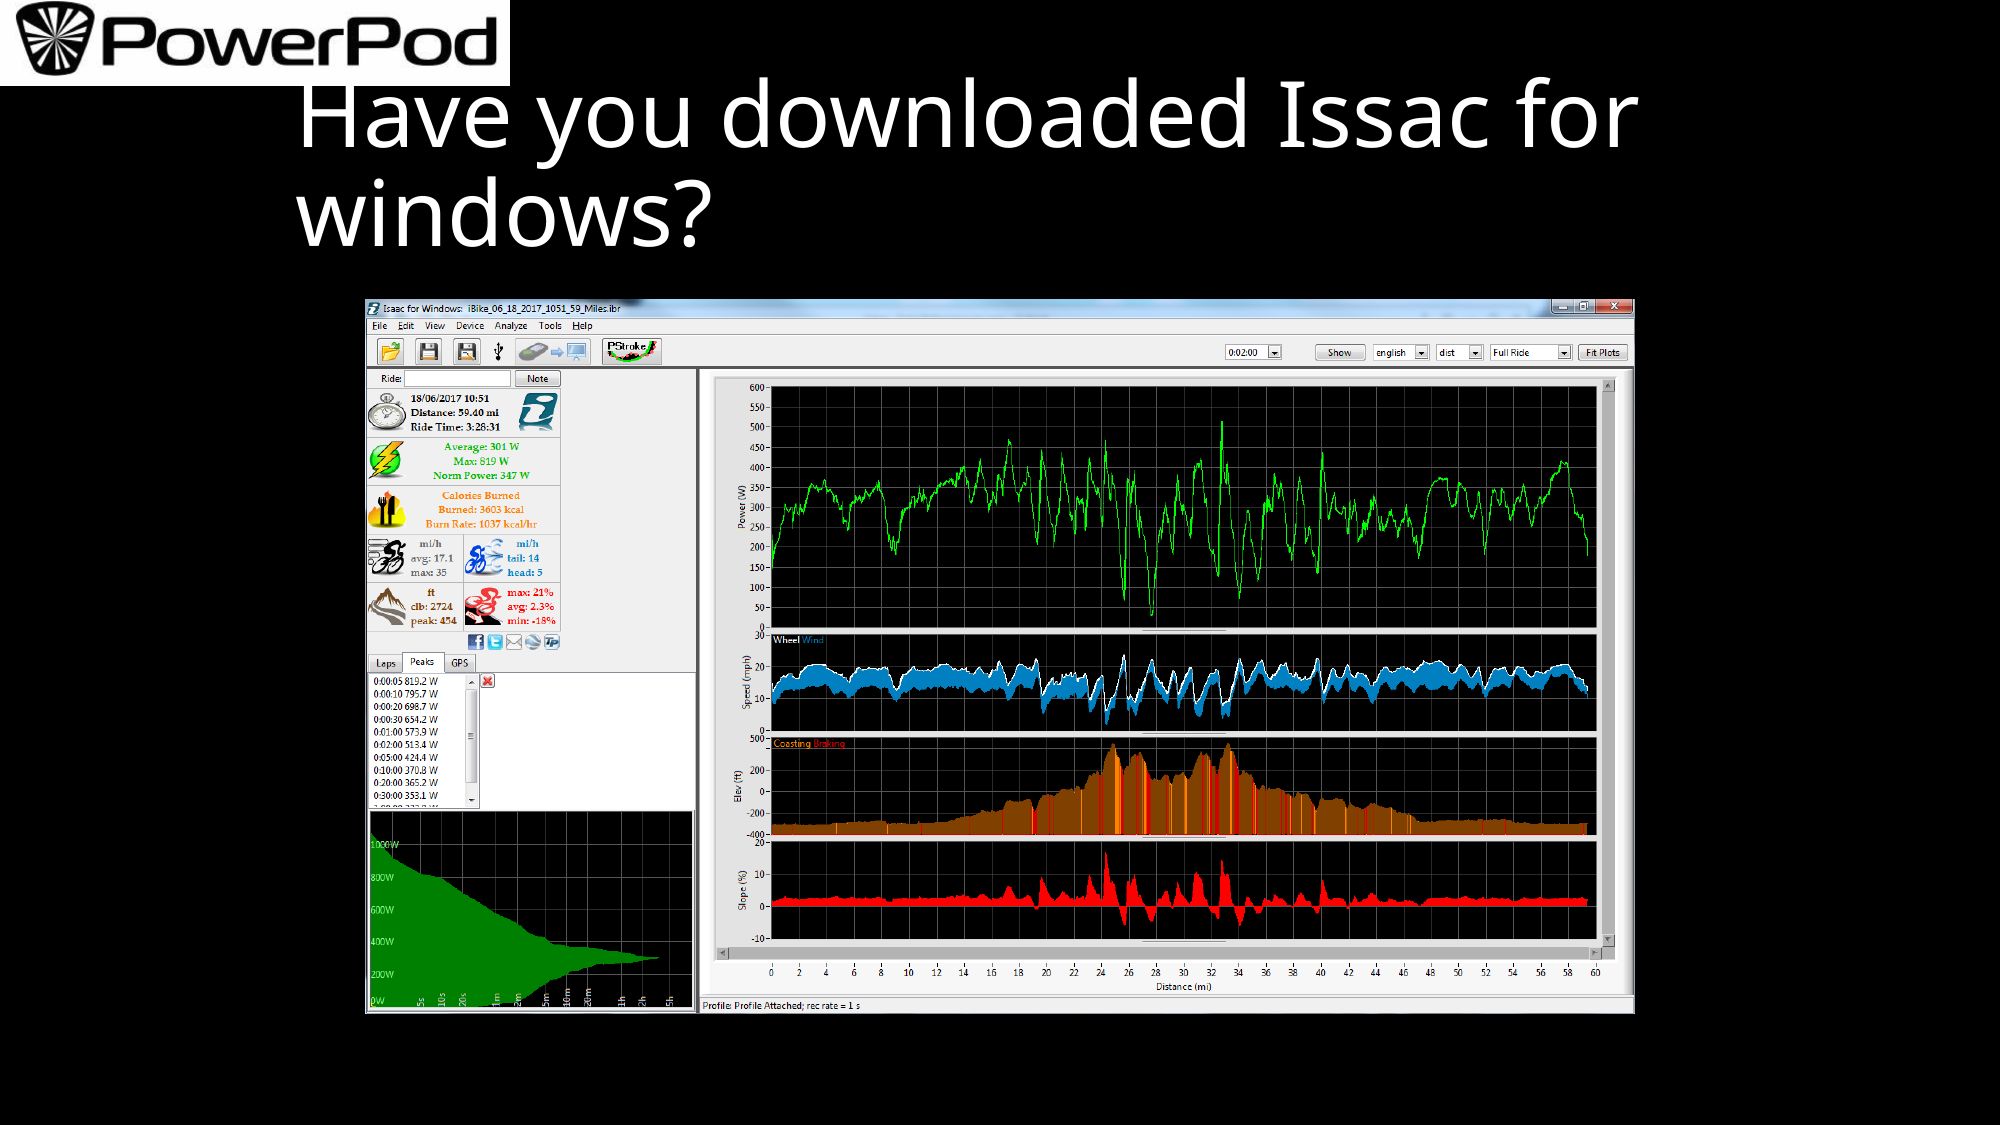

# Have you downloaded Issac for windows?